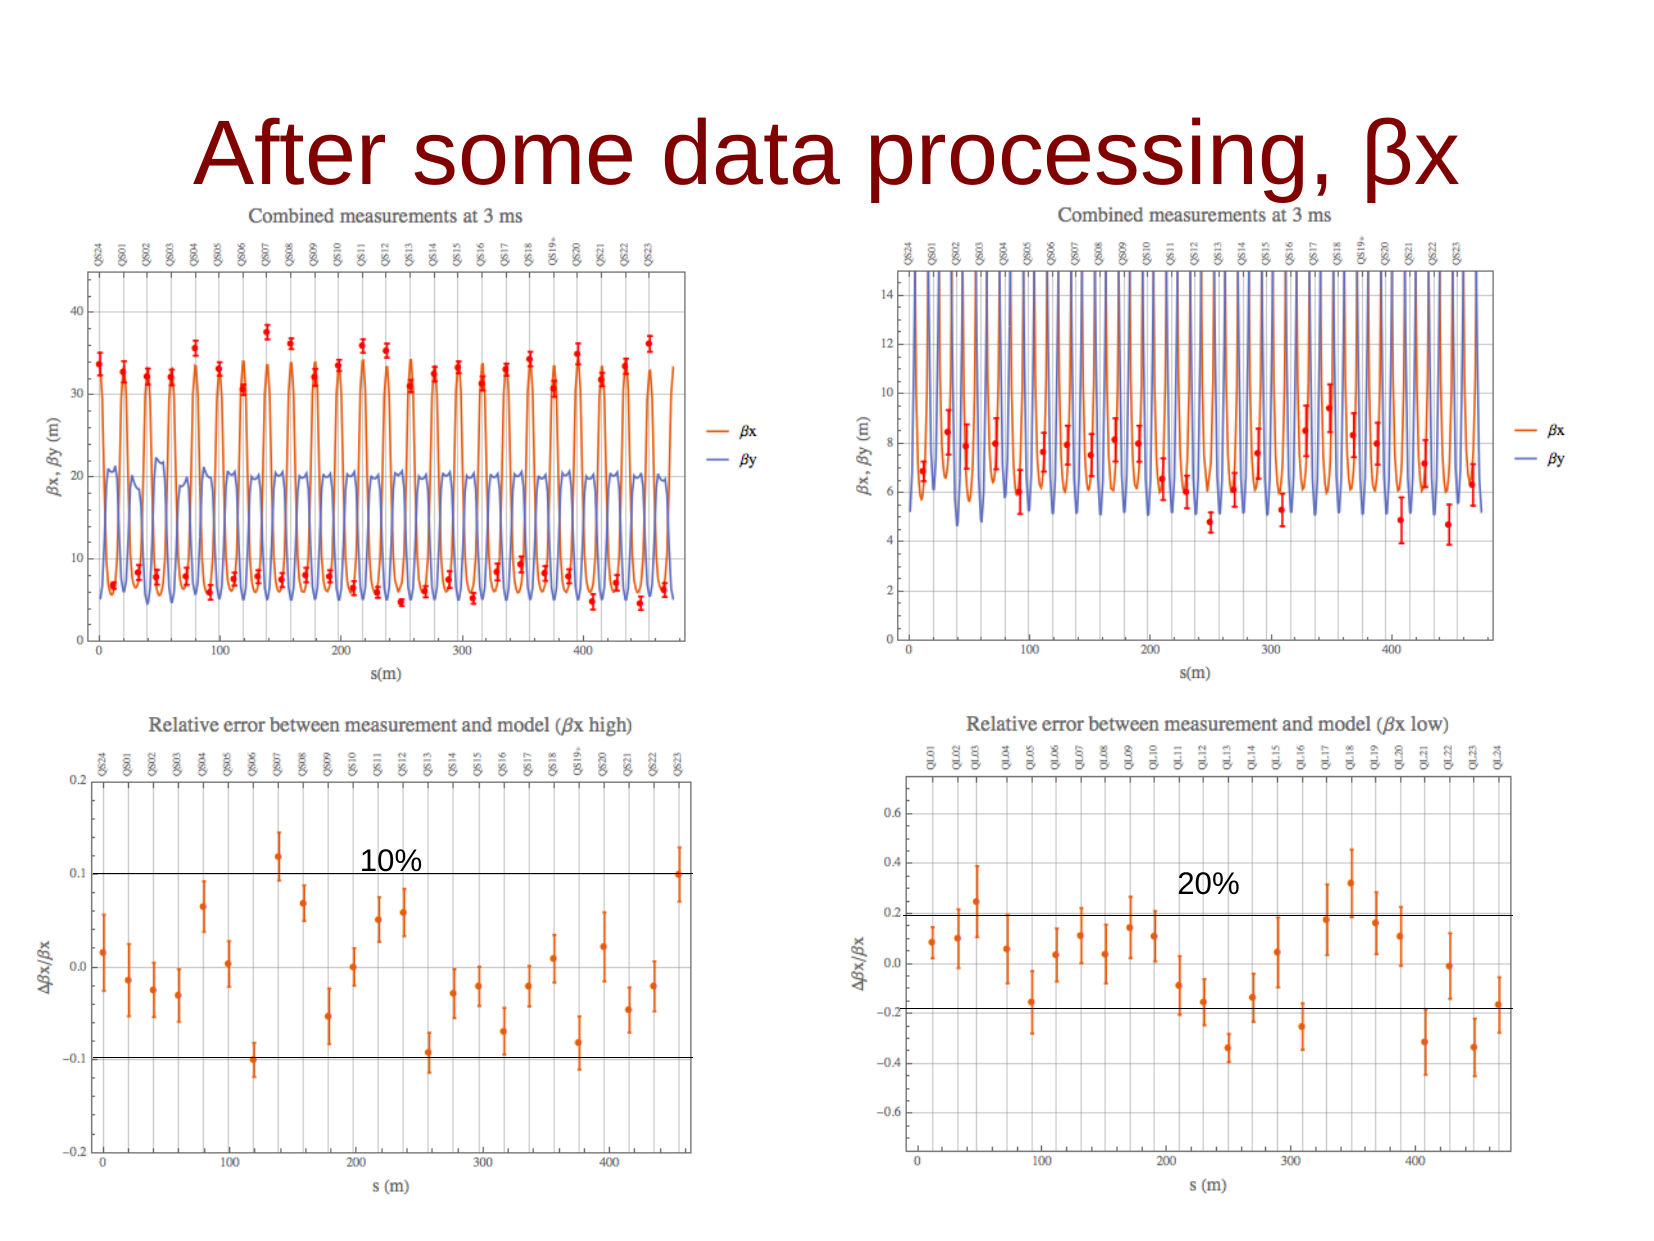

# After some data processing, βx
20%
10%